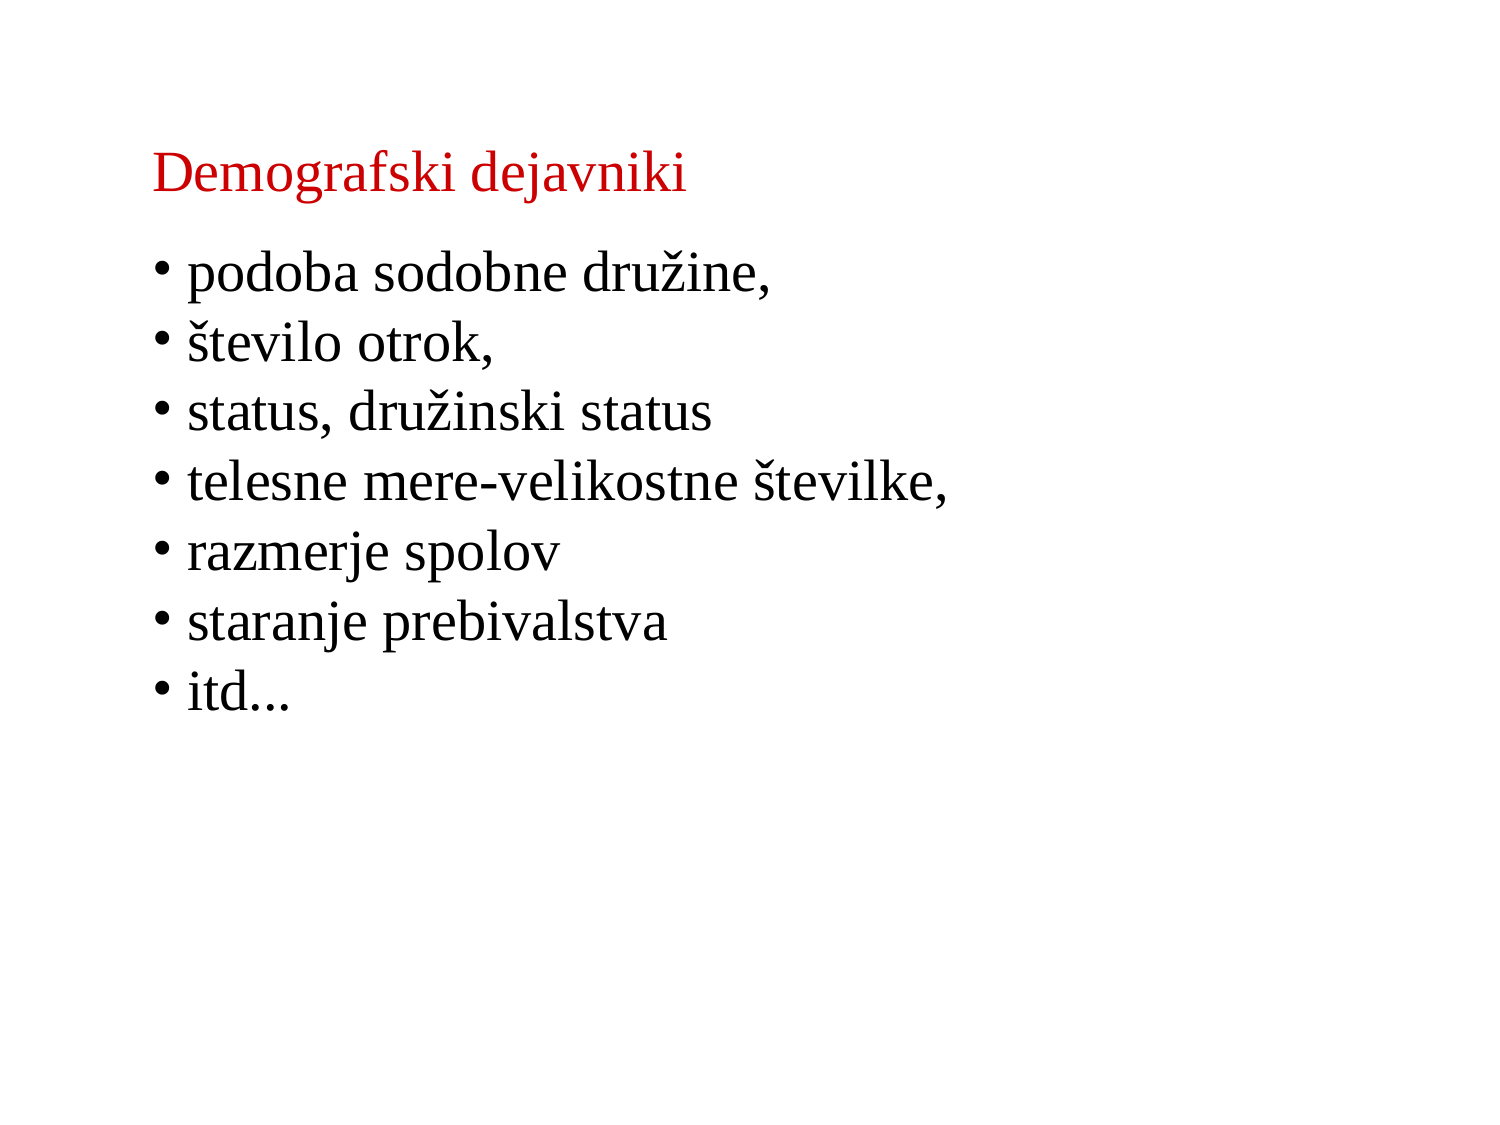

Demografski dejavniki
 podoba sodobne družine,
 število otrok,
 status, družinski status
 telesne mere-velikostne številke,
 razmerje spolov
 staranje prebivalstva
 itd...